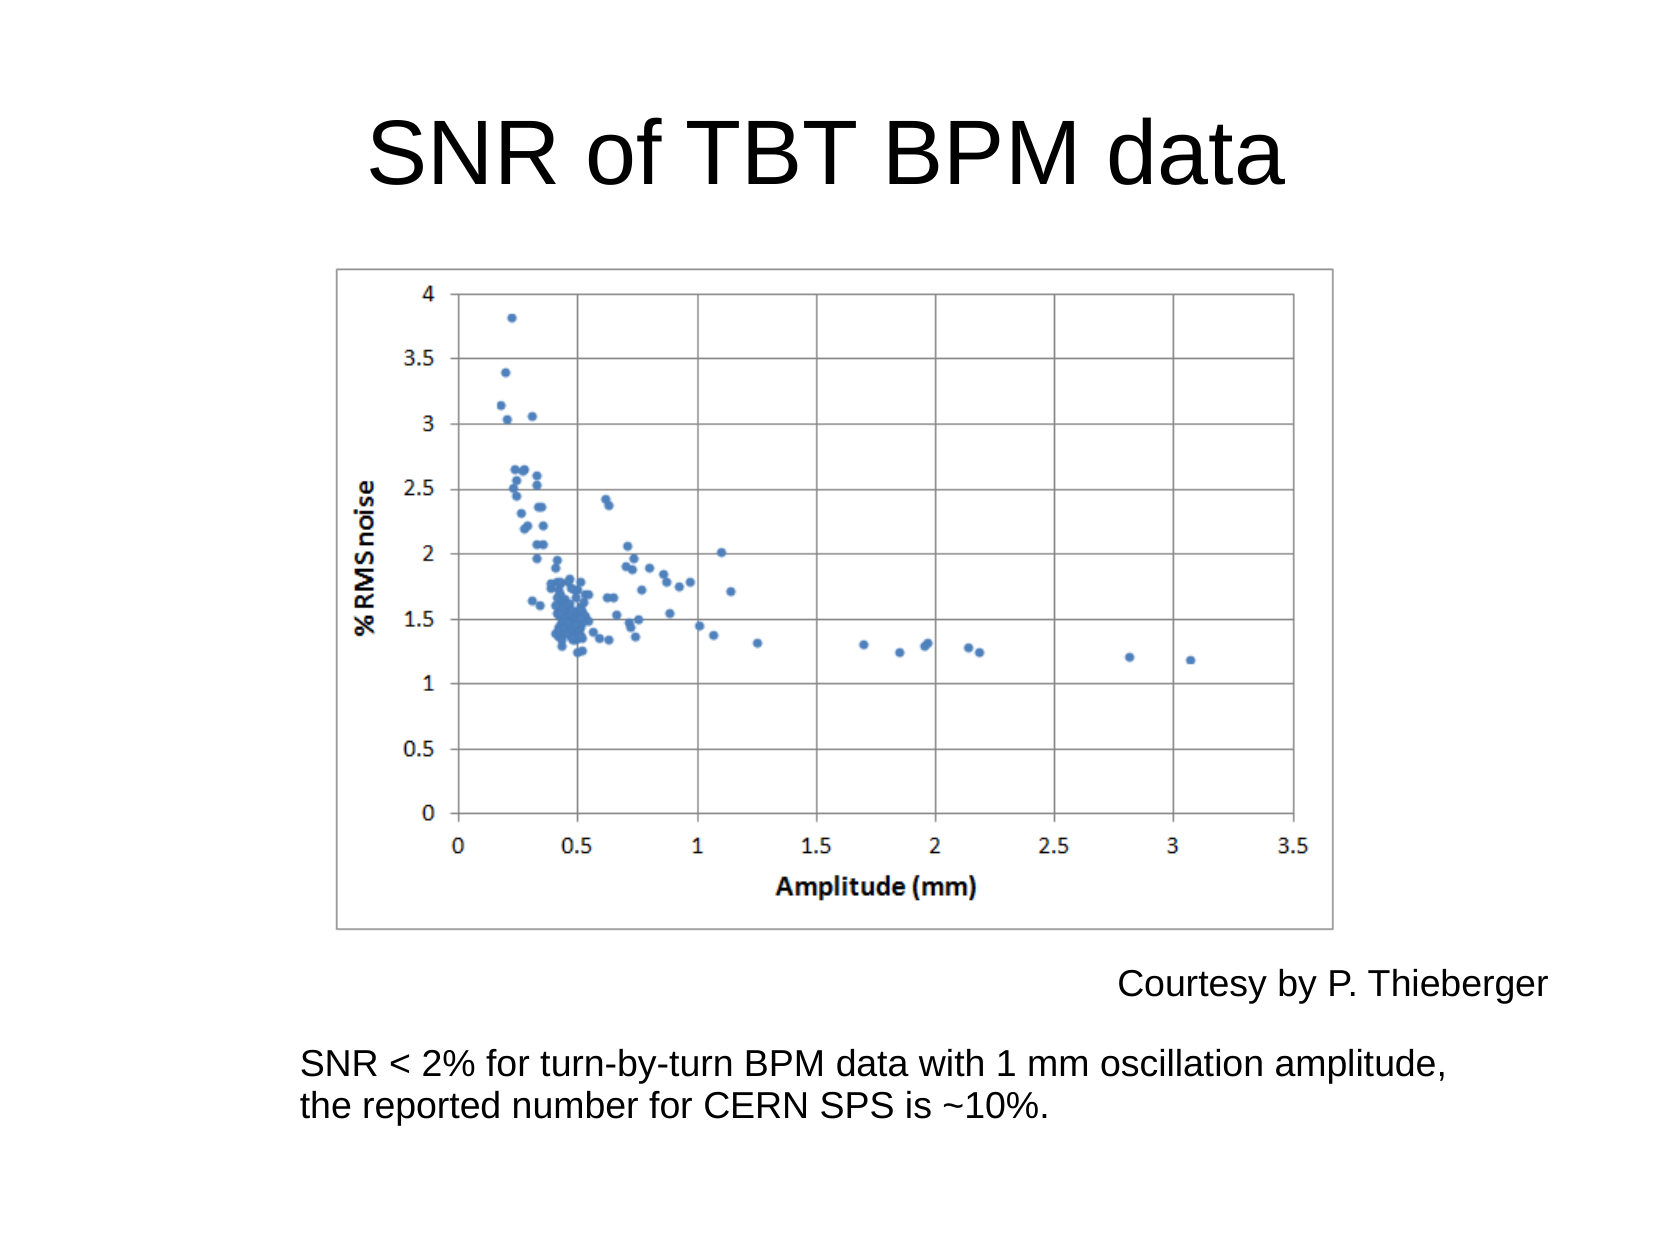

# SNR of TBT BPM data
Courtesy by P. Thieberger
SNR < 2% for turn-by-turn BPM data with 1 mm oscillation amplitude, the reported number for CERN SPS is ~10%.